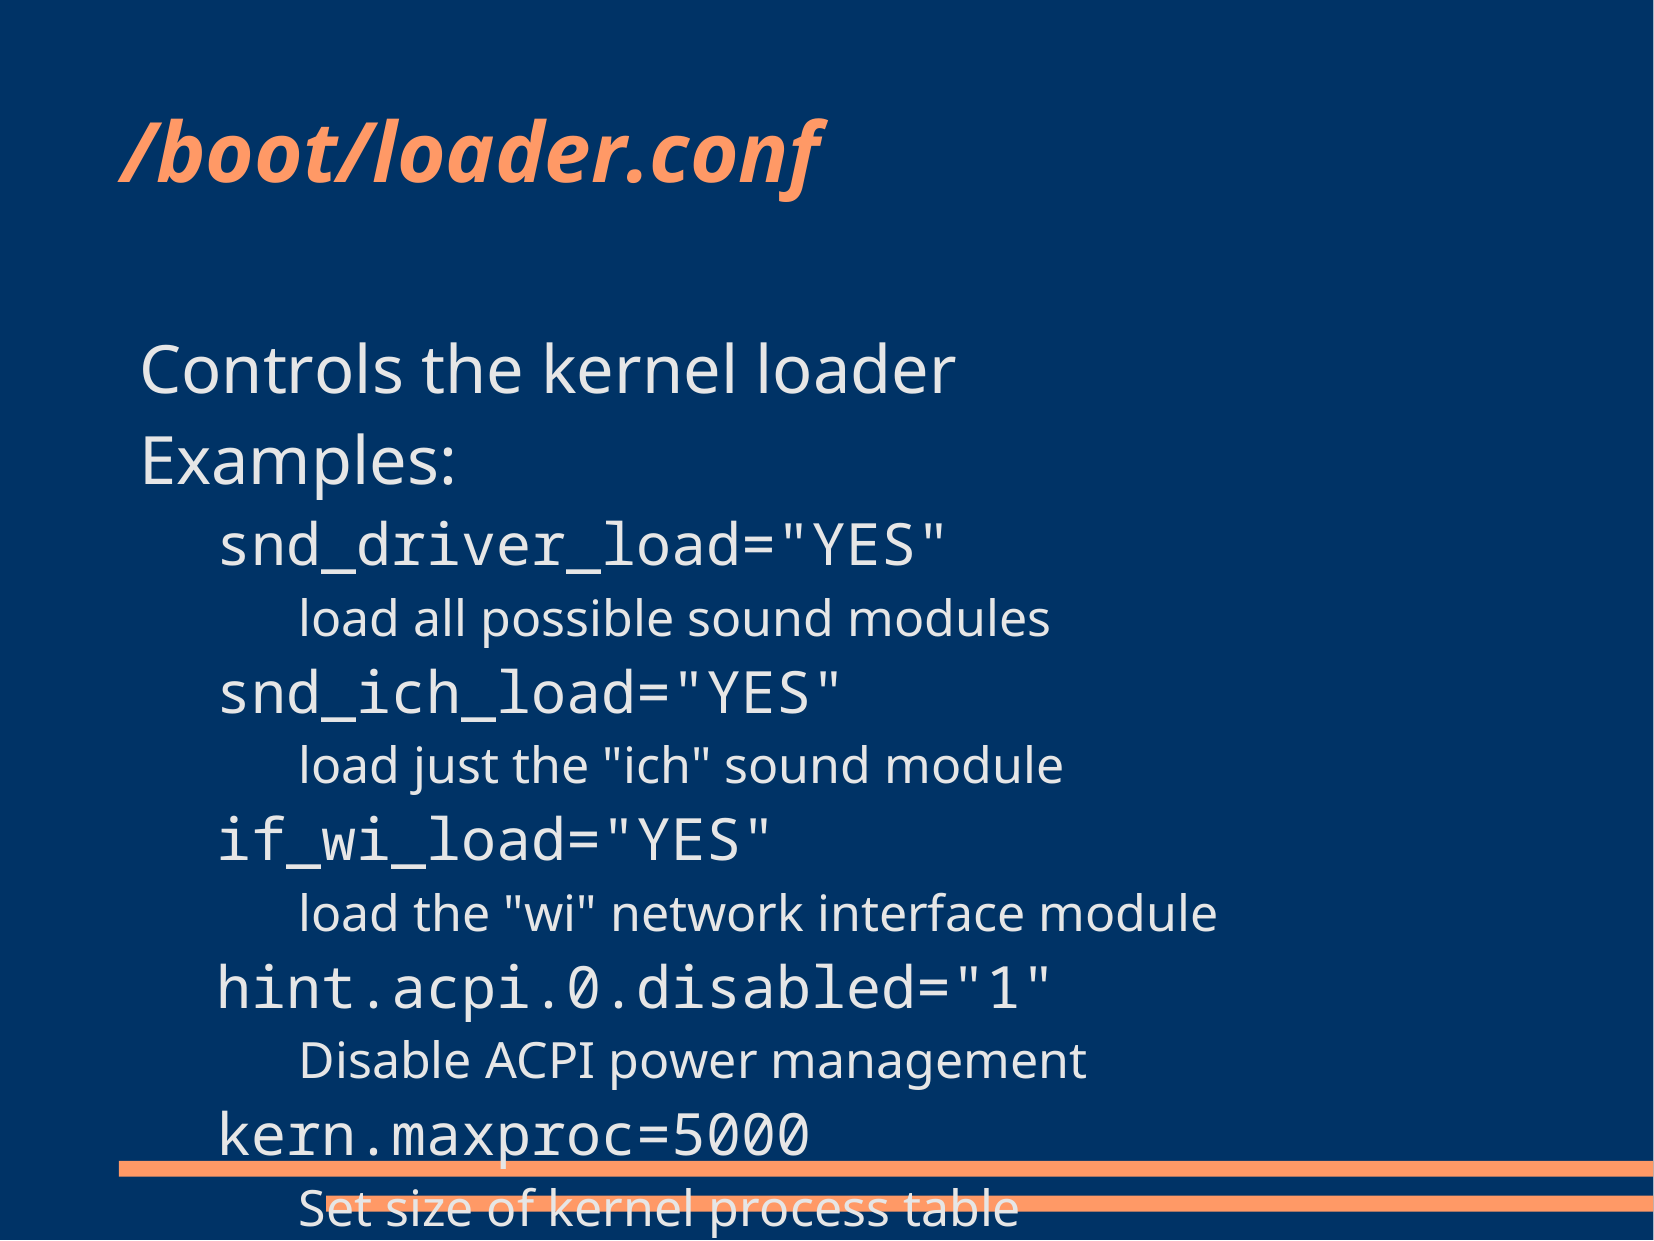

# /boot/loader.conf
Controls the kernel loader
Examples:
snd_driver_load="YES"
load all possible sound modules
snd_ich_load="YES"
load just the "ich" sound module
if_wi_load="YES"
load the "wi" network interface module
hint.acpi.0.disabled="1"
Disable ACPI power management
kern.maxproc=5000
Set size of kernel process table